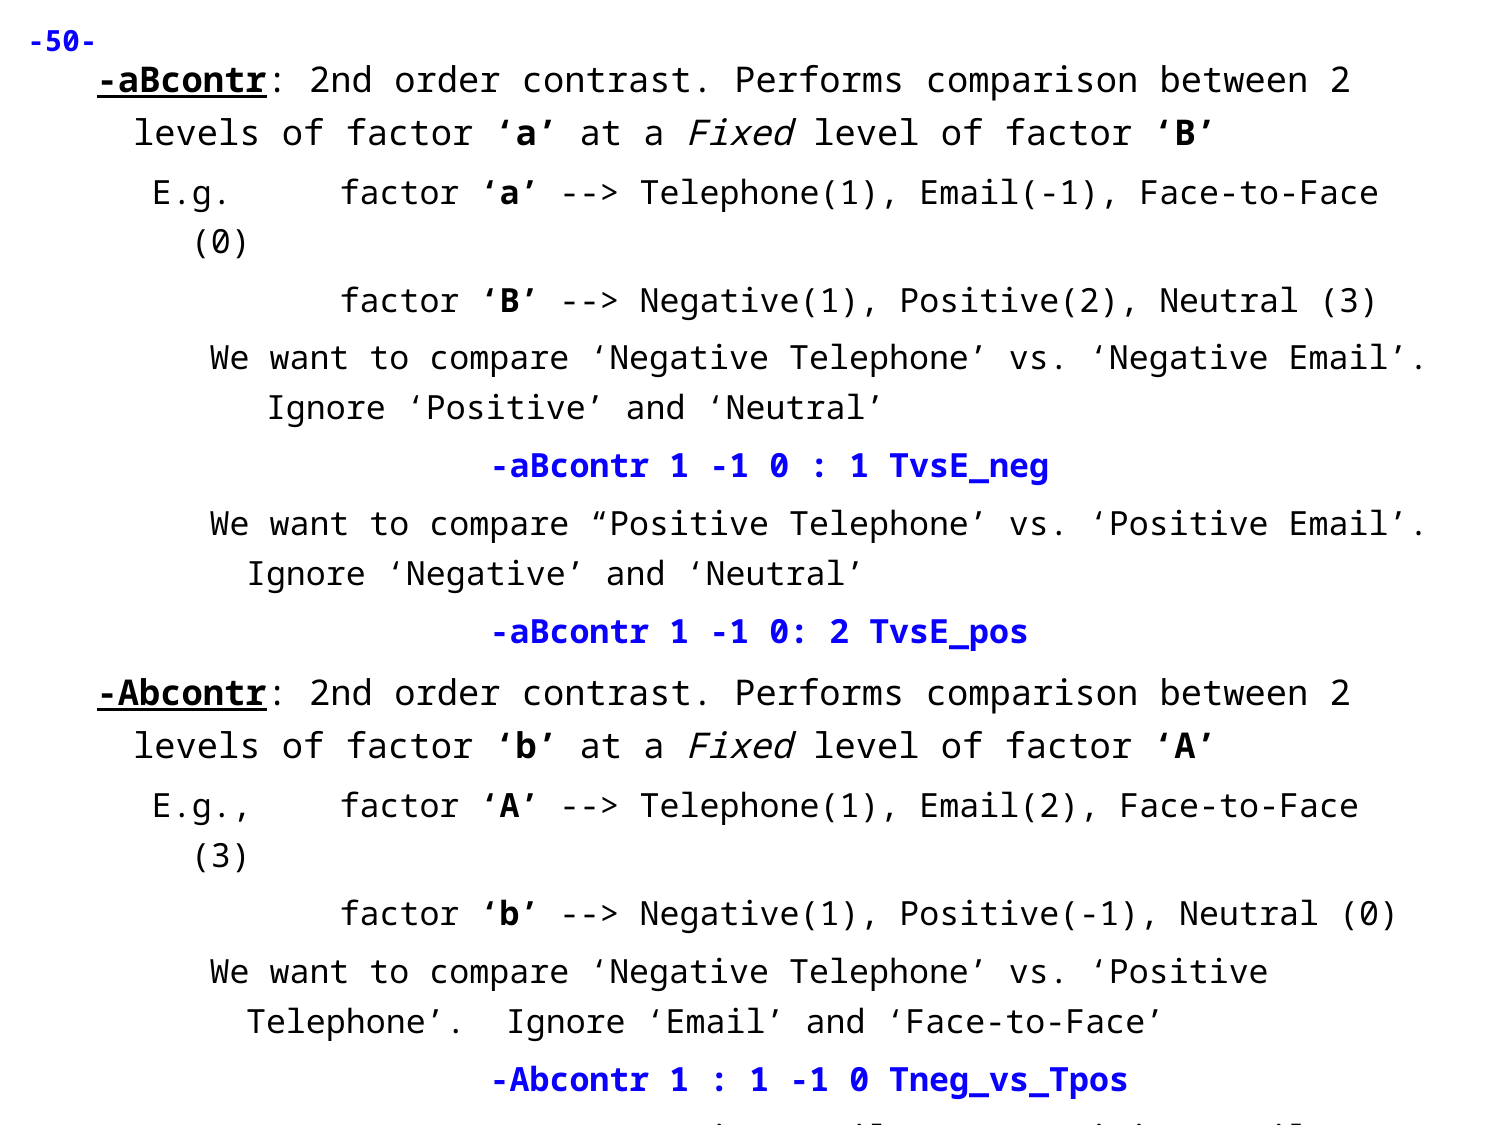

# -aBcontr: 2nd order contrast. Performs comparison between 2 levels of factor ‘a’ at a Fixed level of factor ‘B’
E.g.	factor ‘a’ --> Telephone(1), Email(-1), Face-to-Face (0)
 	factor ‘B’ --> Negative(1), Positive(2), Neutral (3)
We want to compare ‘Negative Telephone’ vs. ‘Negative Email’. Ignore ‘Positive’ and ‘Neutral’
			-aBcontr 1 -1 0 : 1 TvsE_neg
We want to compare “Positive Telephone’ vs. ‘Positive Email’. Ignore ‘Negative’ and ‘Neutral’
			-aBcontr 1 -1 0: 2 TvsE_pos
-Abcontr: 2nd order contrast. Performs comparison between 2 levels of factor ‘b’ at a Fixed level of factor ‘A’
E.g., 	factor ‘A’ --> Telephone(1), Email(2), Face-to-Face (3)
		factor ‘b’ --> Negative(1), Positive(-1), Neutral (0)
We want to compare ‘Negative Telephone’ vs. ‘Positive Telephone’. Ignore ‘Email’ and ‘Face-to-Face’
			-Abcontr 1 : 1 -1 0 Tneg_vs_Tpos
We want to compare “Negative Email’ vs. ‘Positive Email’. Ignore ‘Telephone’ and ‘Face-to-Face’
			-Abcontr 2 : 1 -1 0 Eneg_vs_Epos